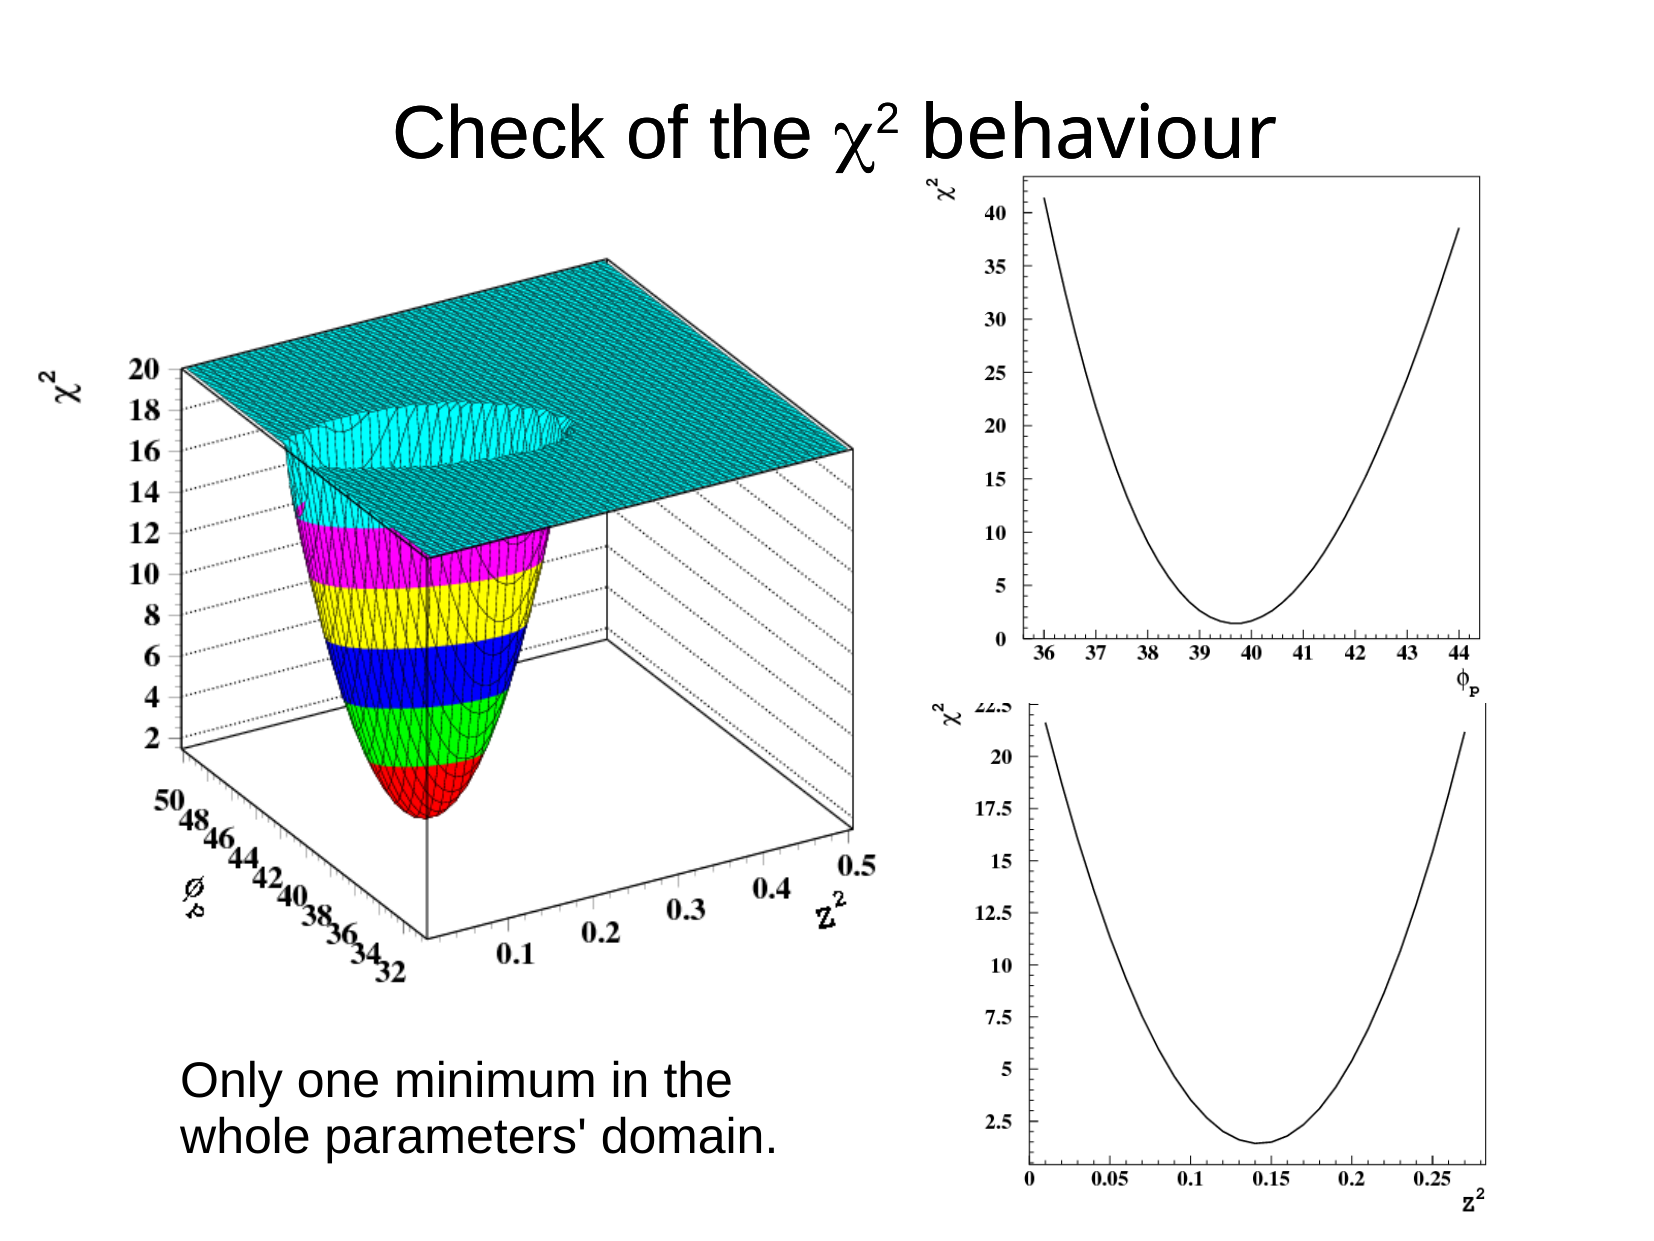

Check of the c2 behaviour
Check of the c2 behaviour
Only one minimum in the whole parameters' domain.